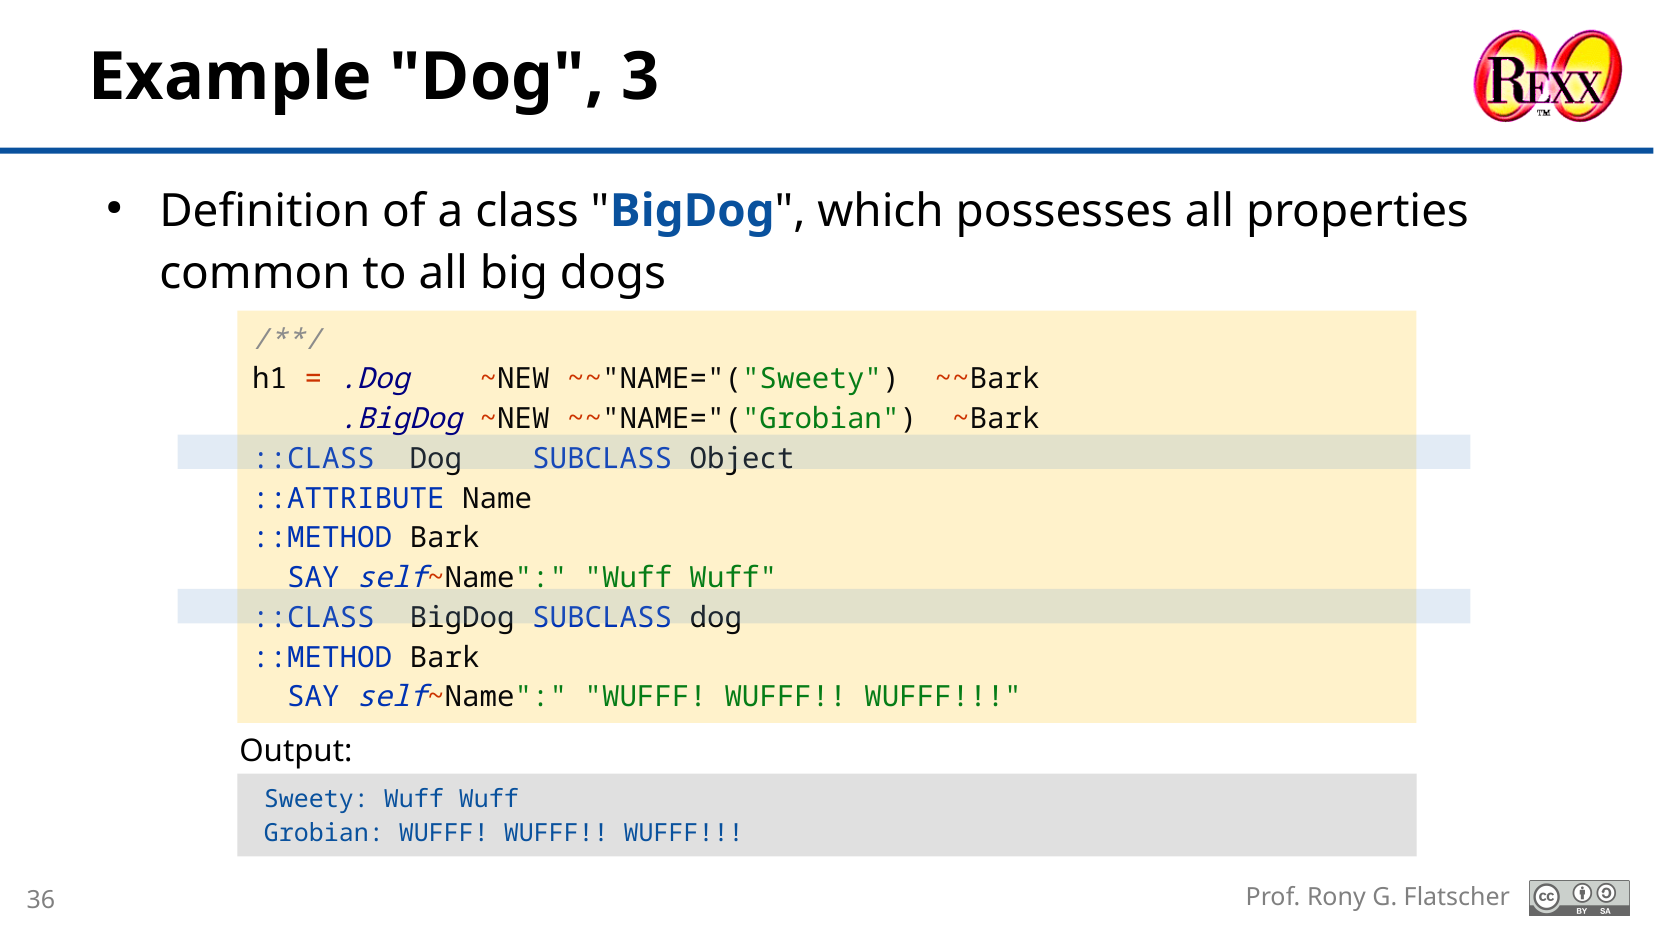

# Example "Dog", 3
Definition of a class "BigDog", which possesses all properties common to all big dogs
/**/
h1 = .Dog ~NEW ~~"NAME="("Sweety") ~~Bark
 .BigDog ~NEW ~~"NAME="("Grobian") ~Bark
::CLASS Dog SUBCLASS Object
::ATTRIBUTE Name
::METHOD Bark
 SAY self~Name":" "Wuff Wuff"
::CLASS BigDog SUBCLASS dog
::METHOD Bark
 SAY self~Name":" "WUFFF! WUFFF!! WUFFF!!!"
Output:
Sweety: Wuff Wuff
Grobian: WUFFF! WUFFF!! WUFFF!!!